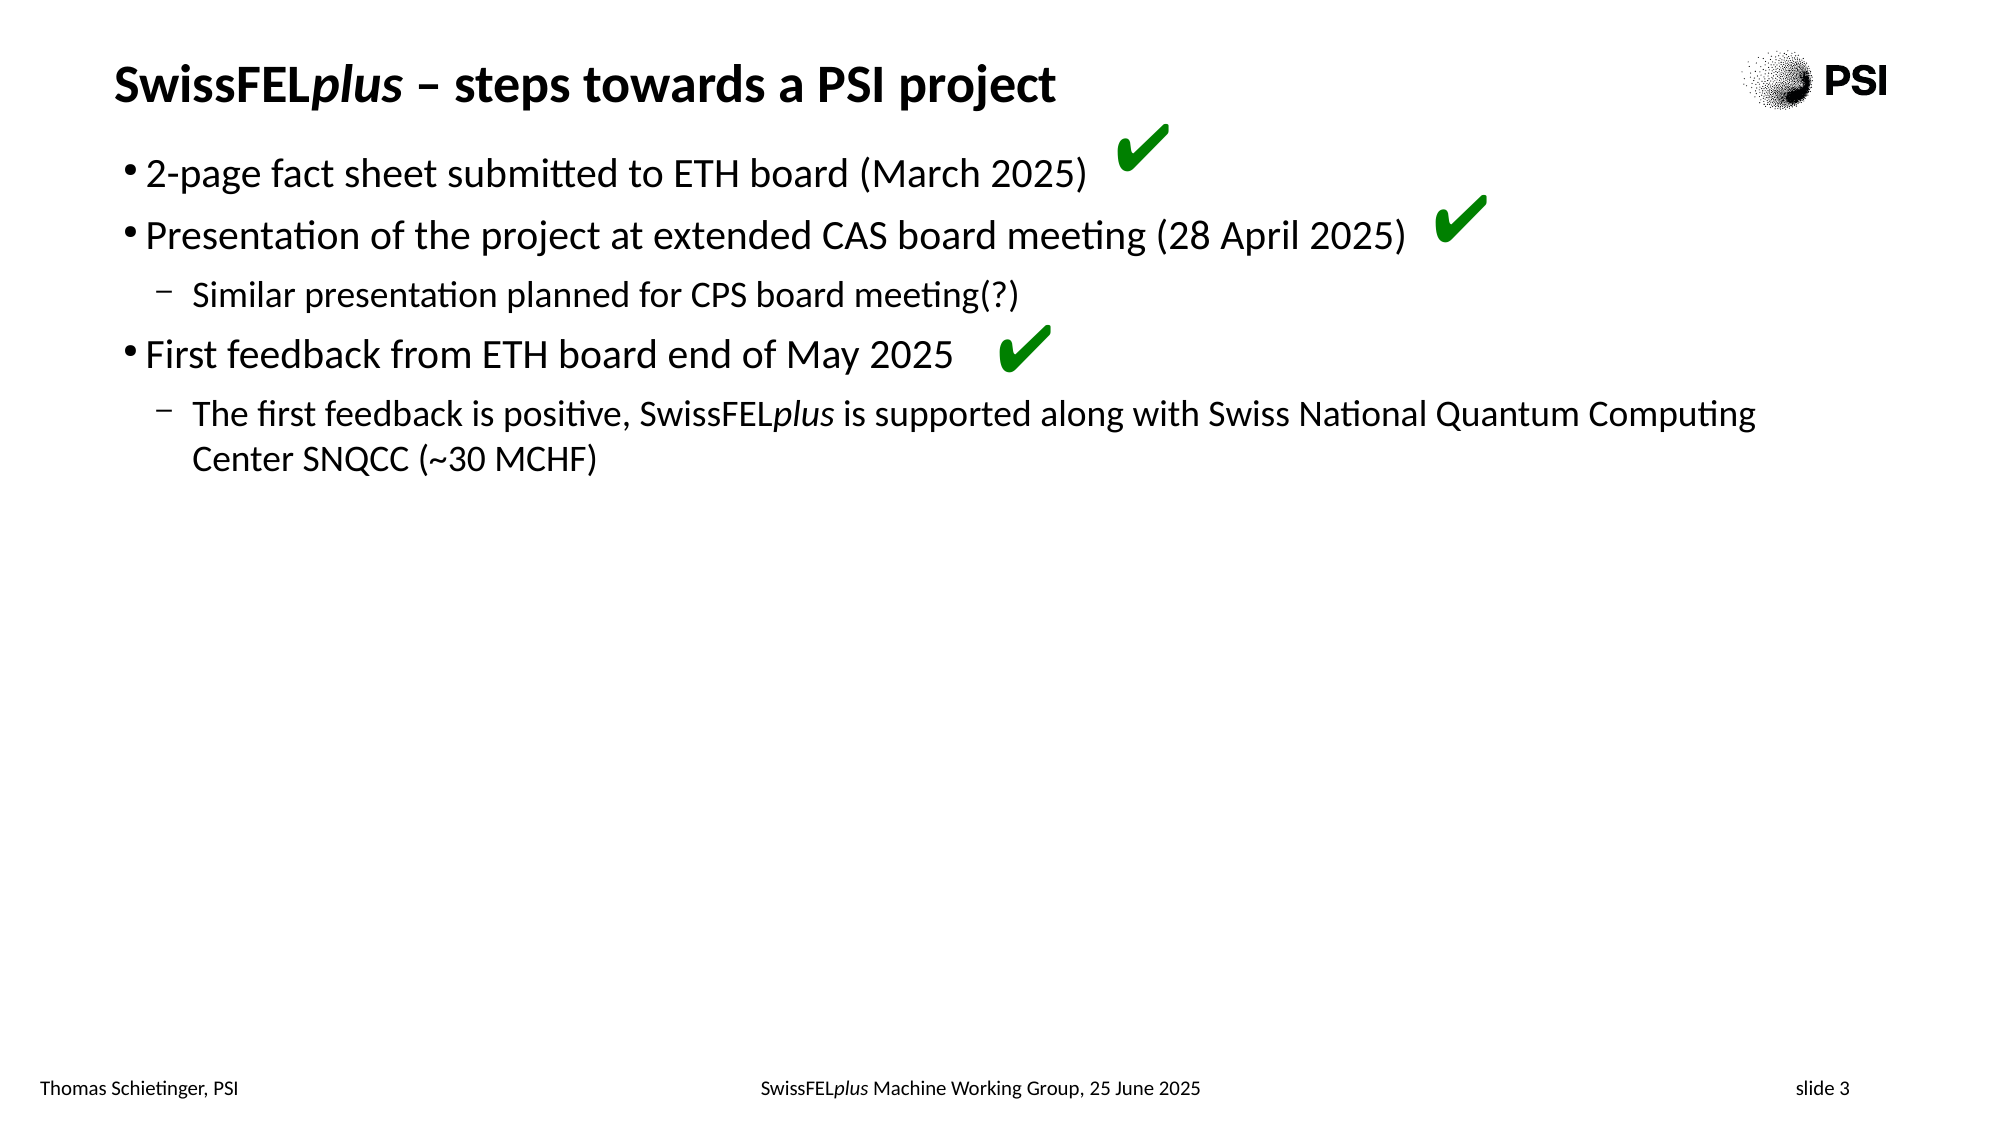

# SwissFELplus – steps towards a PSI project

2-page fact sheet submitted to ETH board (March 2025)
Presentation of the project at extended CAS board meeting (28 April 2025)
Similar presentation planned for CPS board meeting(?)
First feedback from ETH board end of May 2025
The first feedback is positive, SwissFELplus is supported along with Swiss National Quantum Computing Center SNQCC (~30 MCHF)


PSI Center for Accelerator Science and Engineering
3